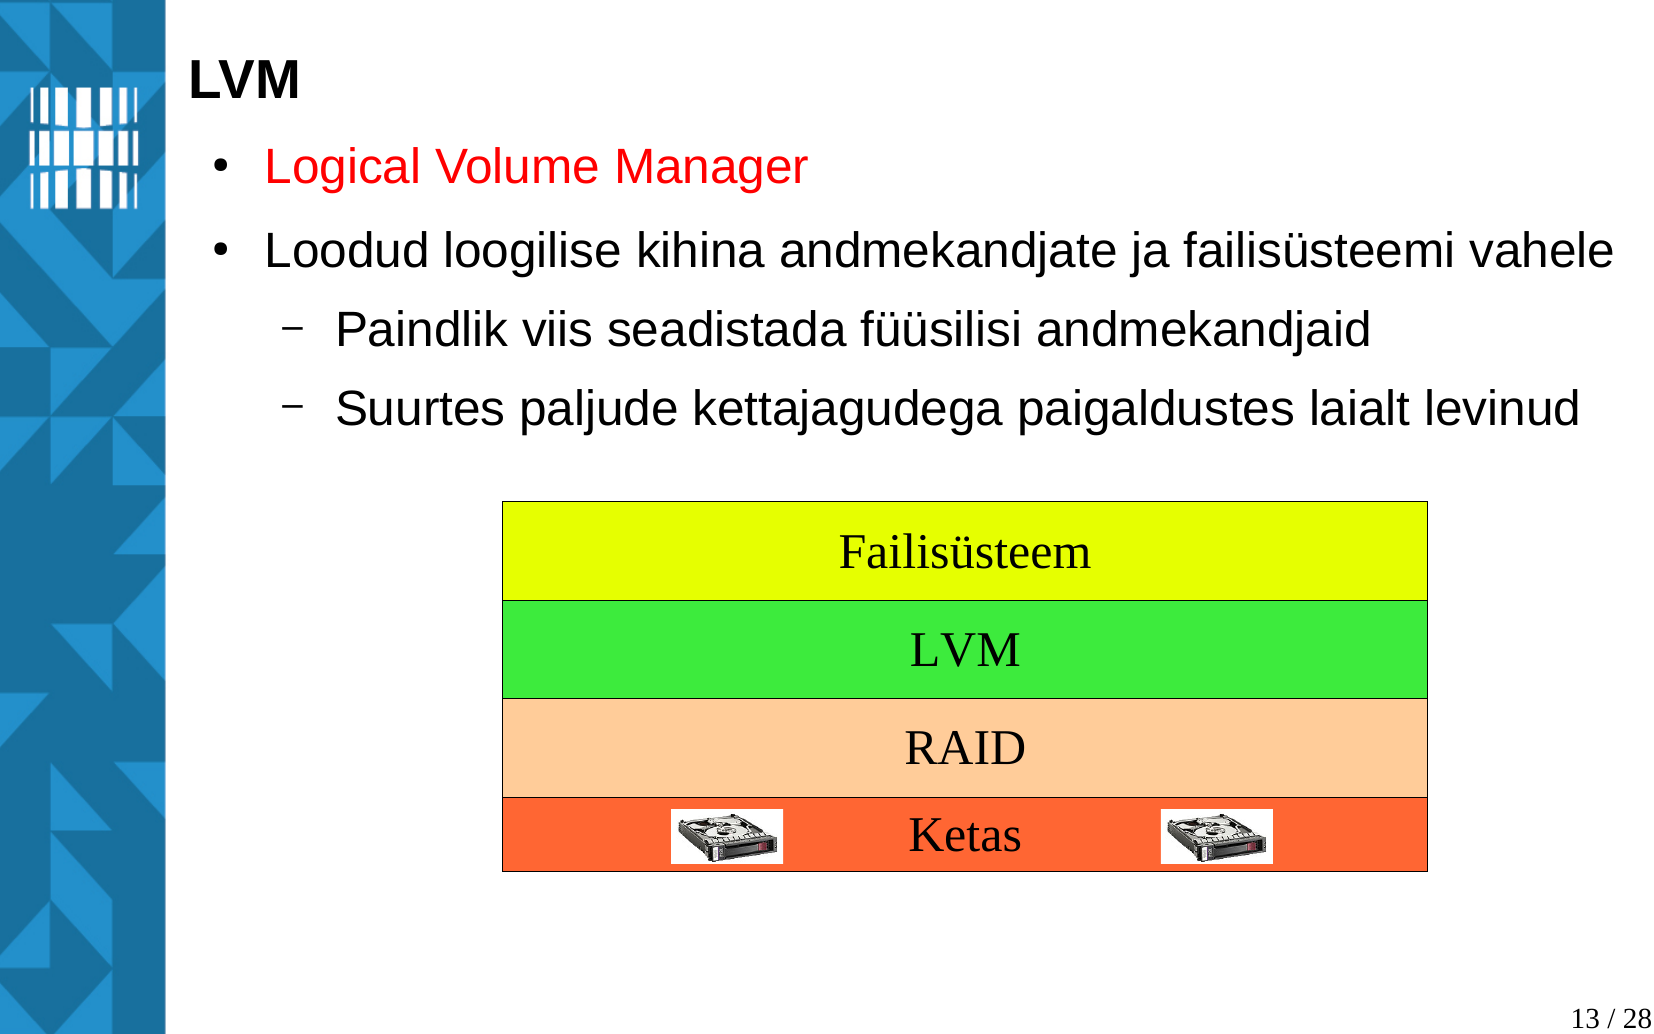

# LVM
Logical Volume Manager
Loodud loogilise kihina andmekandjate ja failisüsteemi vahele
Paindlik viis seadistada füüsilisi andmekandjaid
Suurtes paljude kettajagudega paigaldustes laialt levinud
Failisüsteem
LVM
RAID
Ketas
13